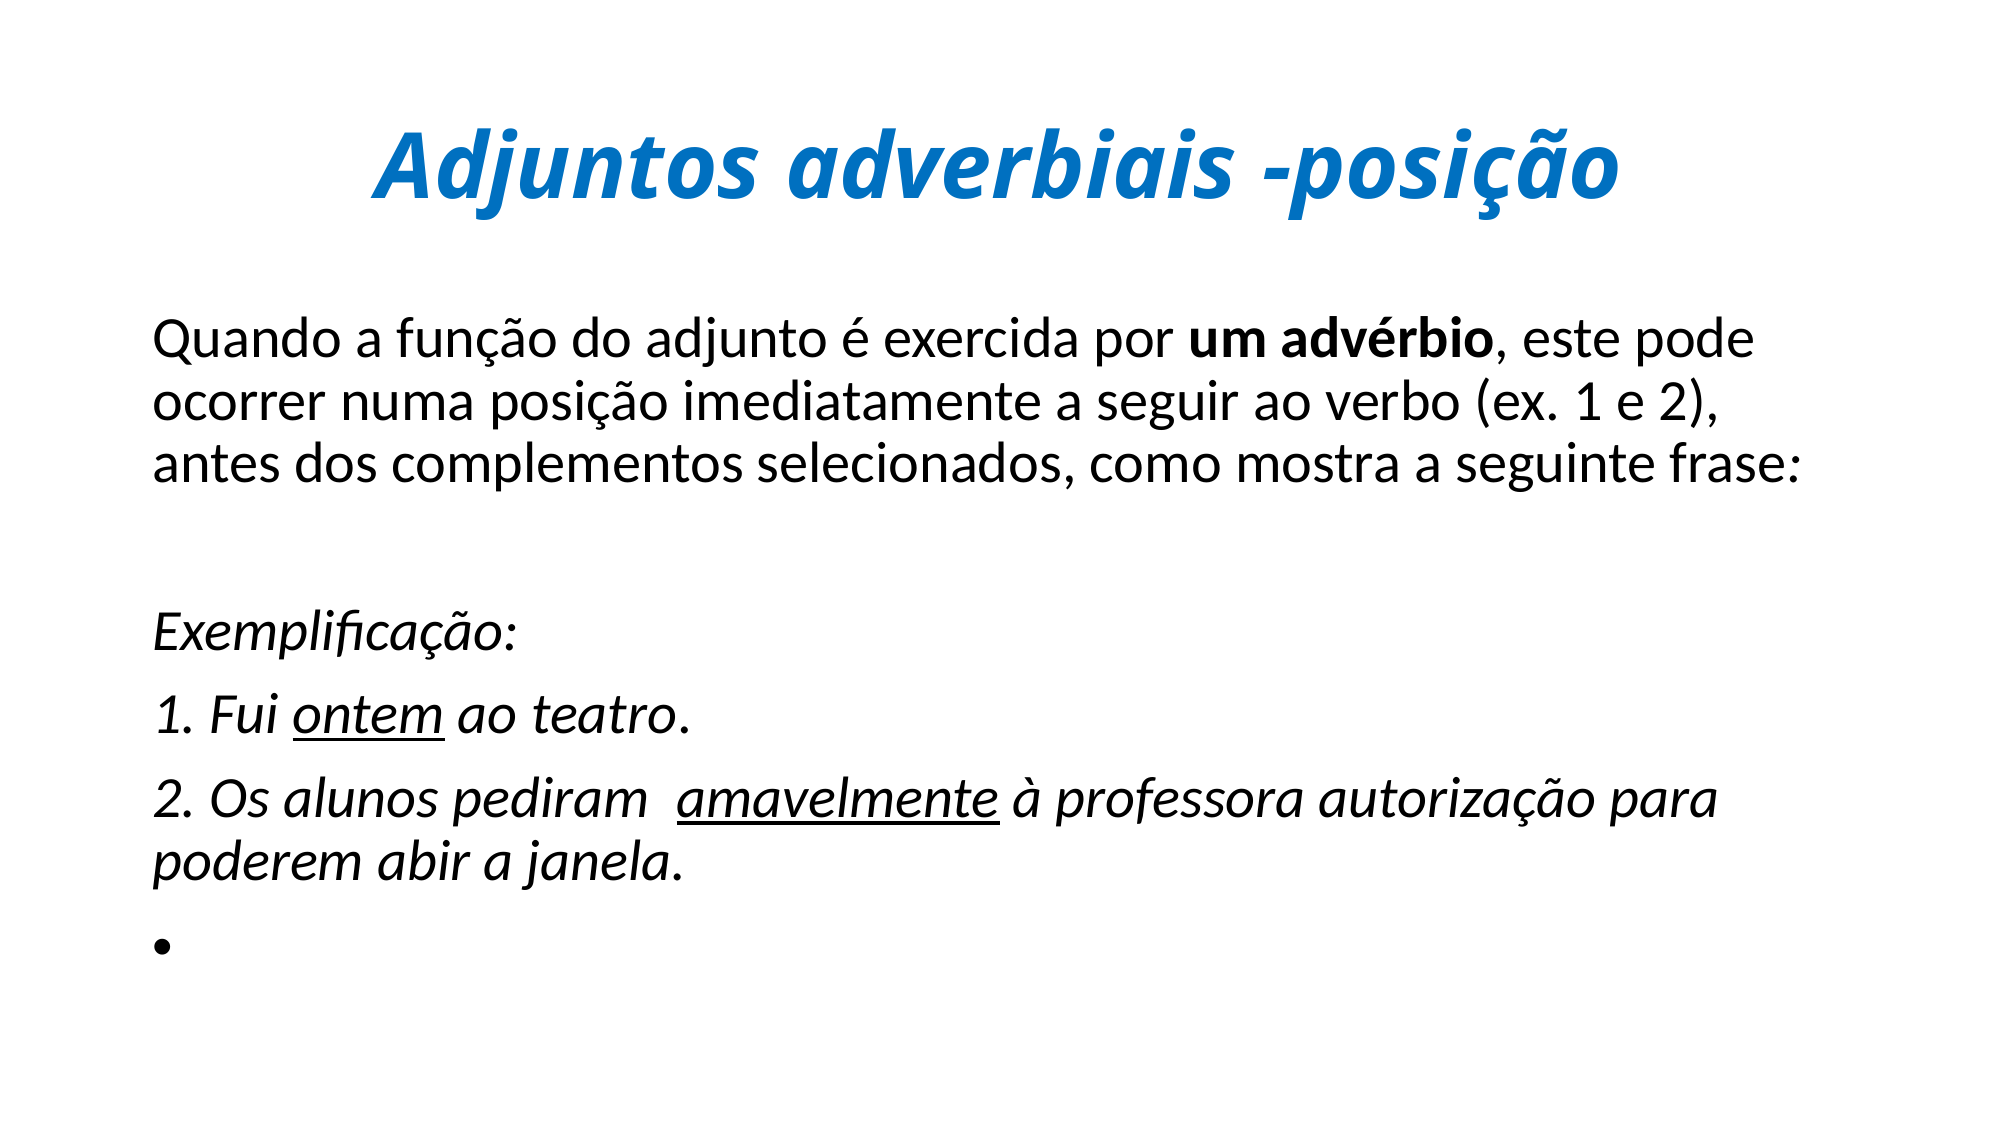

# Adjuntos adverbiais -posição
Quando a função do adjunto é exercida por um advérbio, este pode ocorrer numa posição imediatamente a seguir ao verbo (ex. 1 e 2), antes dos complementos selecionados, como mostra a seguinte frase:
Exemplificação:
1. Fui ontem ao teatro.
2. Os alunos pediram amavelmente à professora autorização para poderem abir a janela.